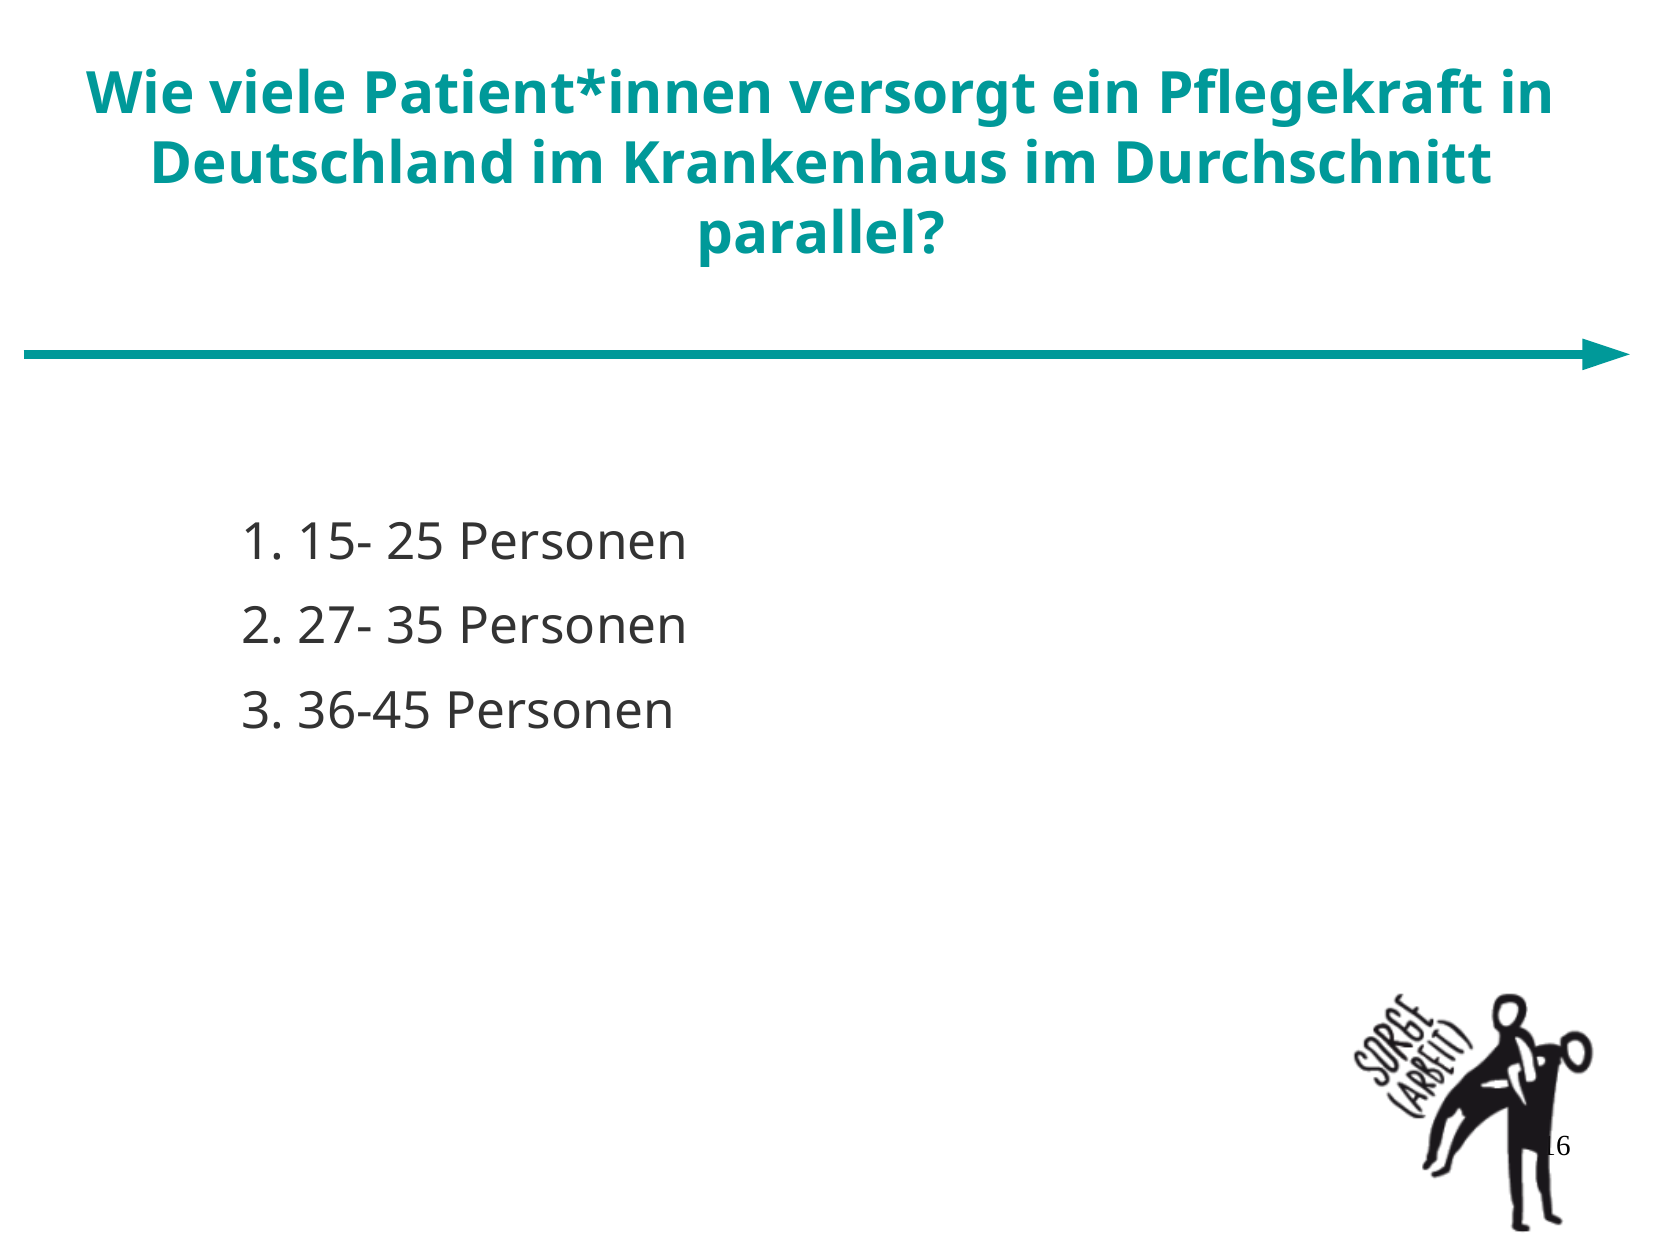

# Wie viele Patient*innen versorgt ein Pflegekraft in Deutschland im Krankenhaus im Durchschnitt parallel?
1. 15- 25 Personen
2. 27- 35 Personen
3. 36-45 Personen
16